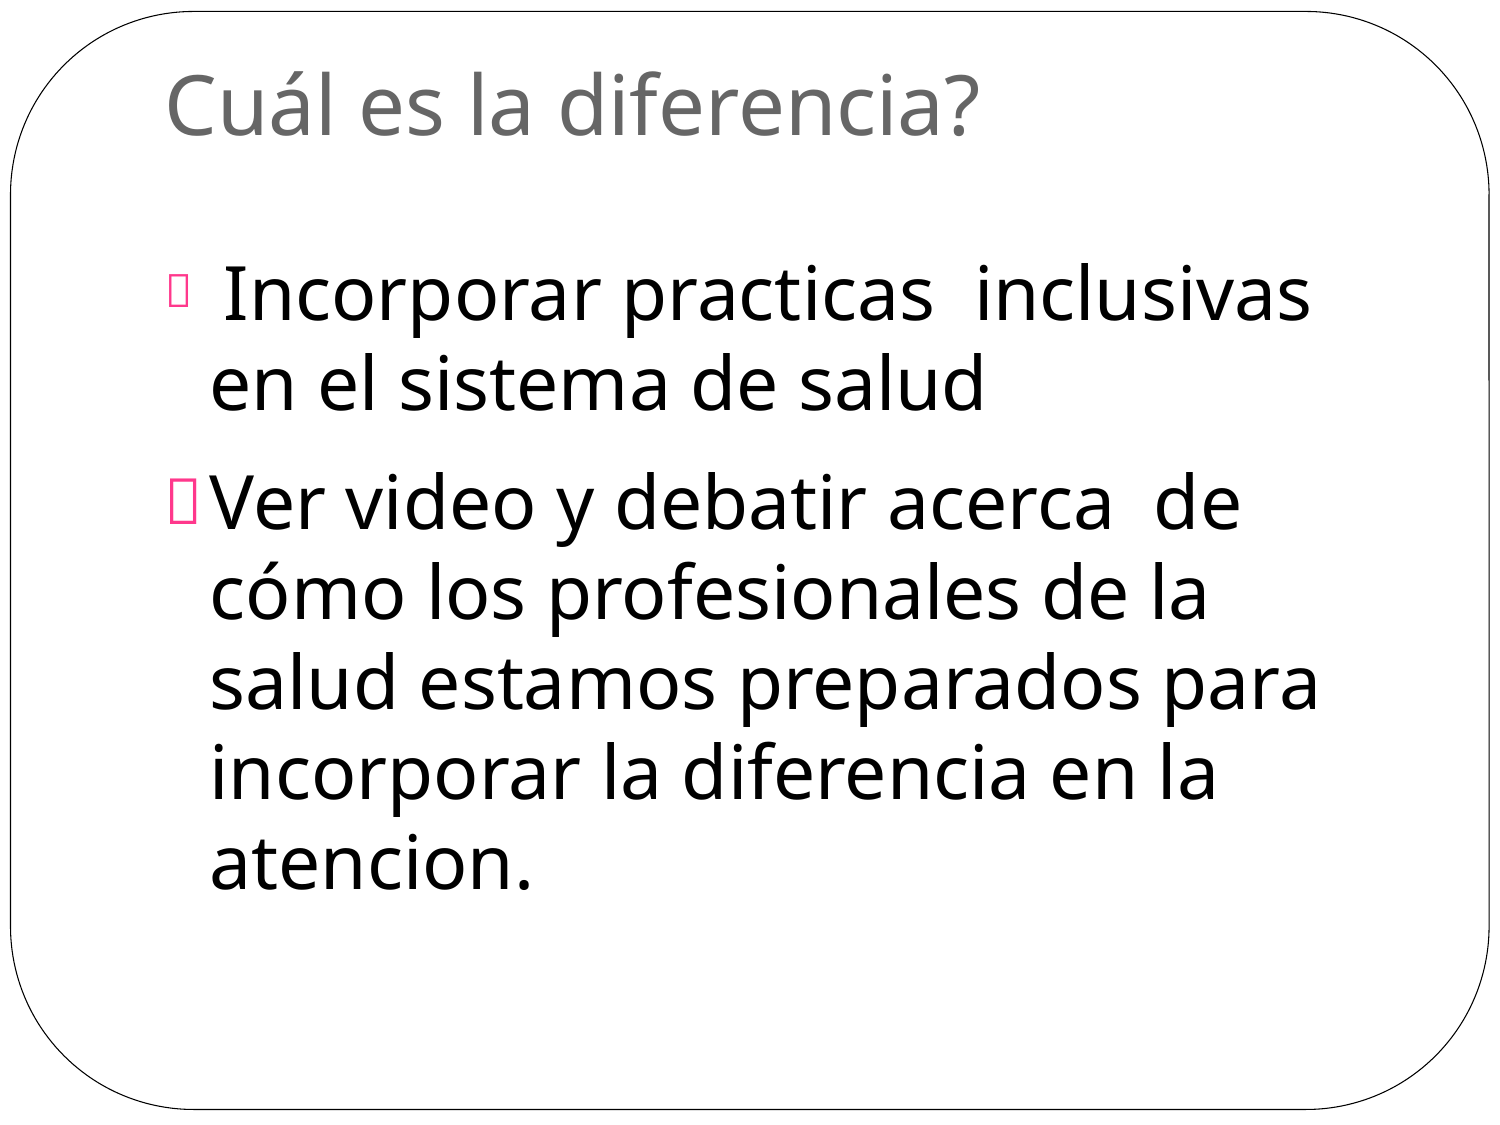

# Cuál es la diferencia?
 Incorporar practicas inclusivas en el sistema de salud
Ver video y debatir acerca de cómo los profesionales de la salud estamos preparados para incorporar la diferencia en la atencion.